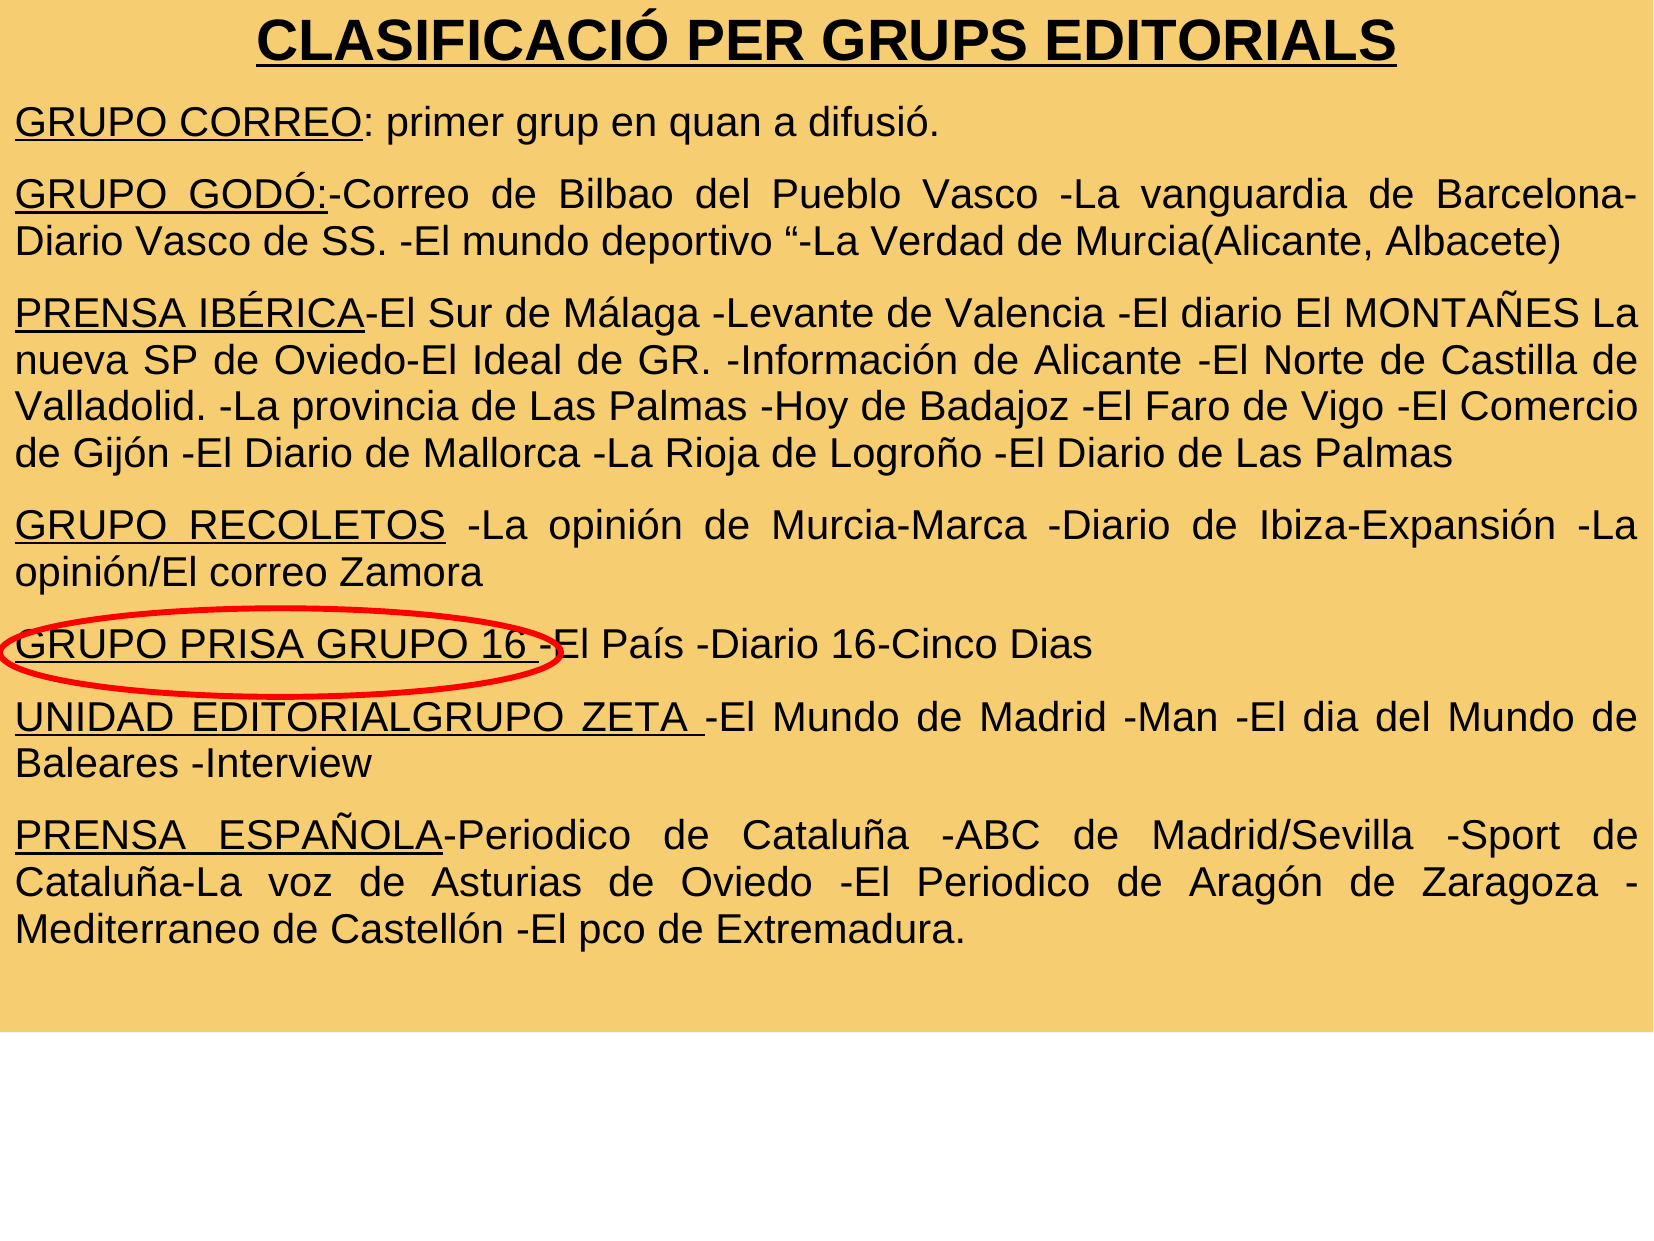

CLASIFICACIÓ PER GRUPS EDITORIALS
GRUPO CORREO: primer grup en quan a difusió.
GRUPO GODÓ:-Correo de Bilbao del Pueblo Vasco -La vanguardia de Barcelona-Diario Vasco de SS. -El mundo deportivo “-La Verdad de Murcia(Alicante, Albacete)
PRENSA IBÉRICA-El Sur de Málaga -Levante de Valencia -El diario El MONTAÑES La nueva SP de Oviedo-El Ideal de GR. -Información de Alicante -El Norte de Castilla de Valladolid. -La provincia de Las Palmas -Hoy de Badajoz -El Faro de Vigo -El Comercio de Gijón -El Diario de Mallorca -La Rioja de Logroño -El Diario de Las Palmas
GRUPO RECOLETOS -La opinión de Murcia-Marca -Diario de Ibiza-Expansión -La opinión/El correo Zamora
GRUPO PRISA GRUPO 16 -El País -Diario 16-Cinco Dias
UNIDAD EDITORIALGRUPO ZETA -El Mundo de Madrid -Man -El dia del Mundo de Baleares -Interview
PRENSA ESPAÑOLA-Periodico de Cataluña -ABC de Madrid/Sevilla -Sport de Cataluña-La voz de Asturias de Oviedo -El Periodico de Aragón de Zaragoza -Mediterraneo de Castellón -El pco de Extremadura.